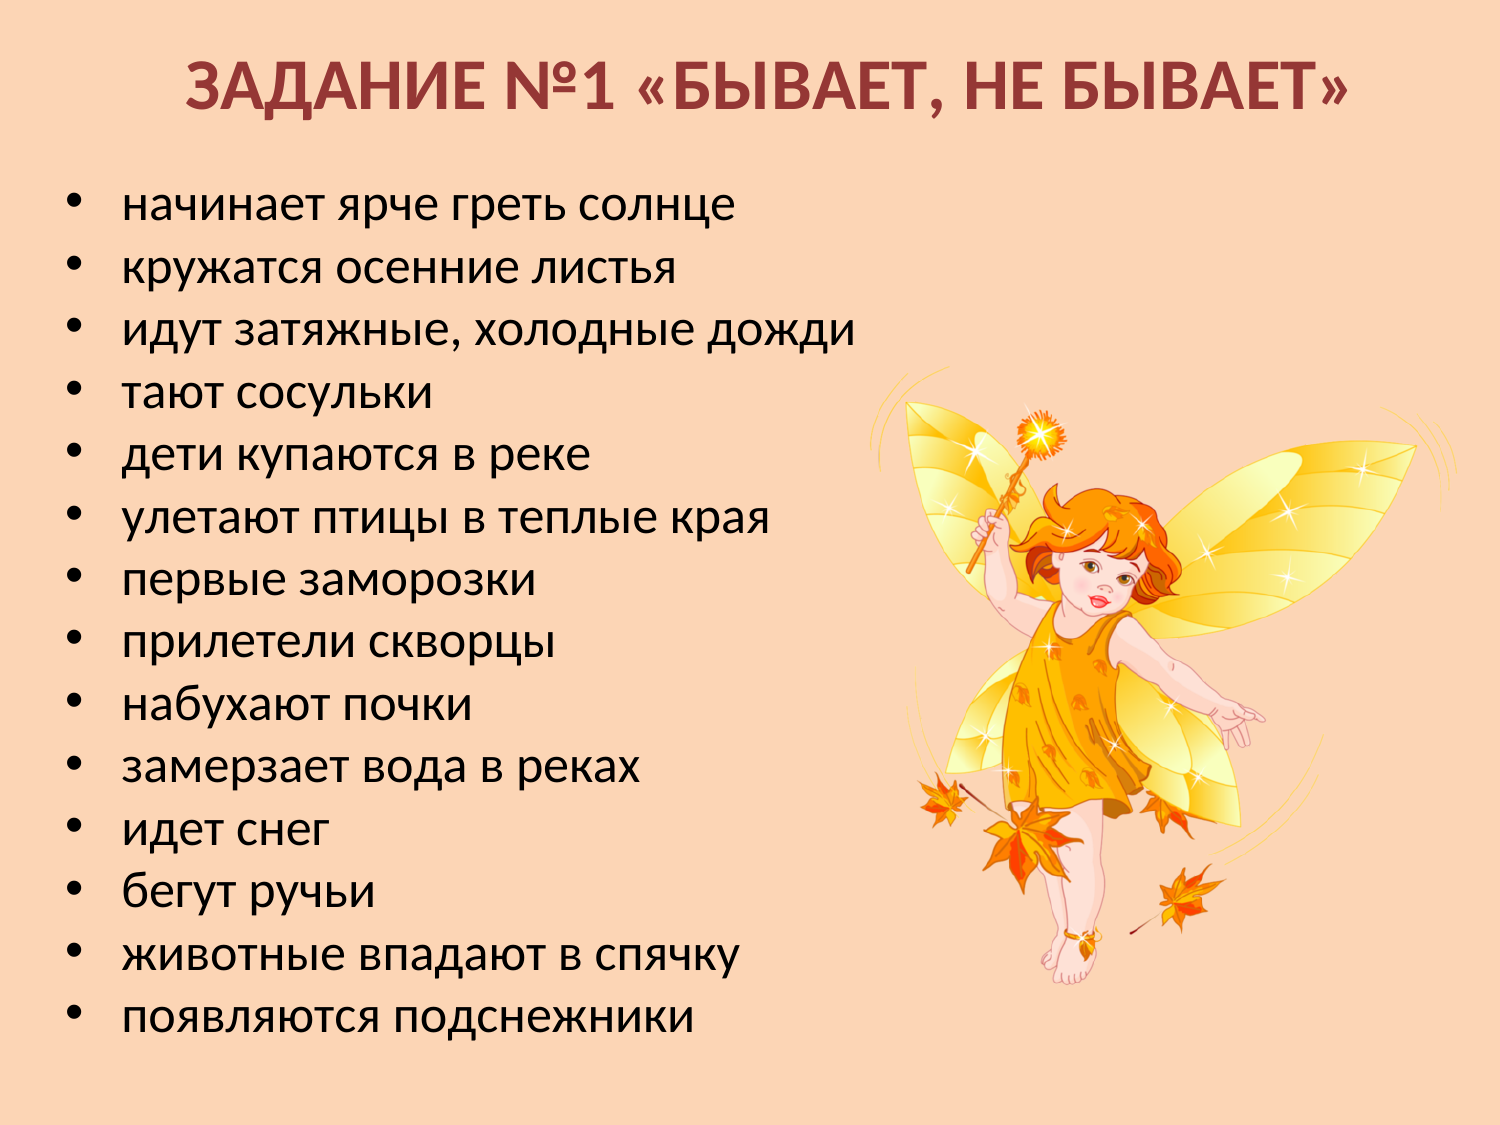

ЗАДАНИЕ №1 «БЫВАЕТ, НЕ БЫВАЕТ»
начинает ярче греть солнце
кружатся осенние листья
идут затяжные, холодные дожди
тают сосульки
дети купаются в реке
улетают птицы в теплые края
первые заморозки
прилетели скворцы
набухают почки
замерзает вода в реках
идет снег
бегут ручьи
животные впадают в спячку
появляются подснежники